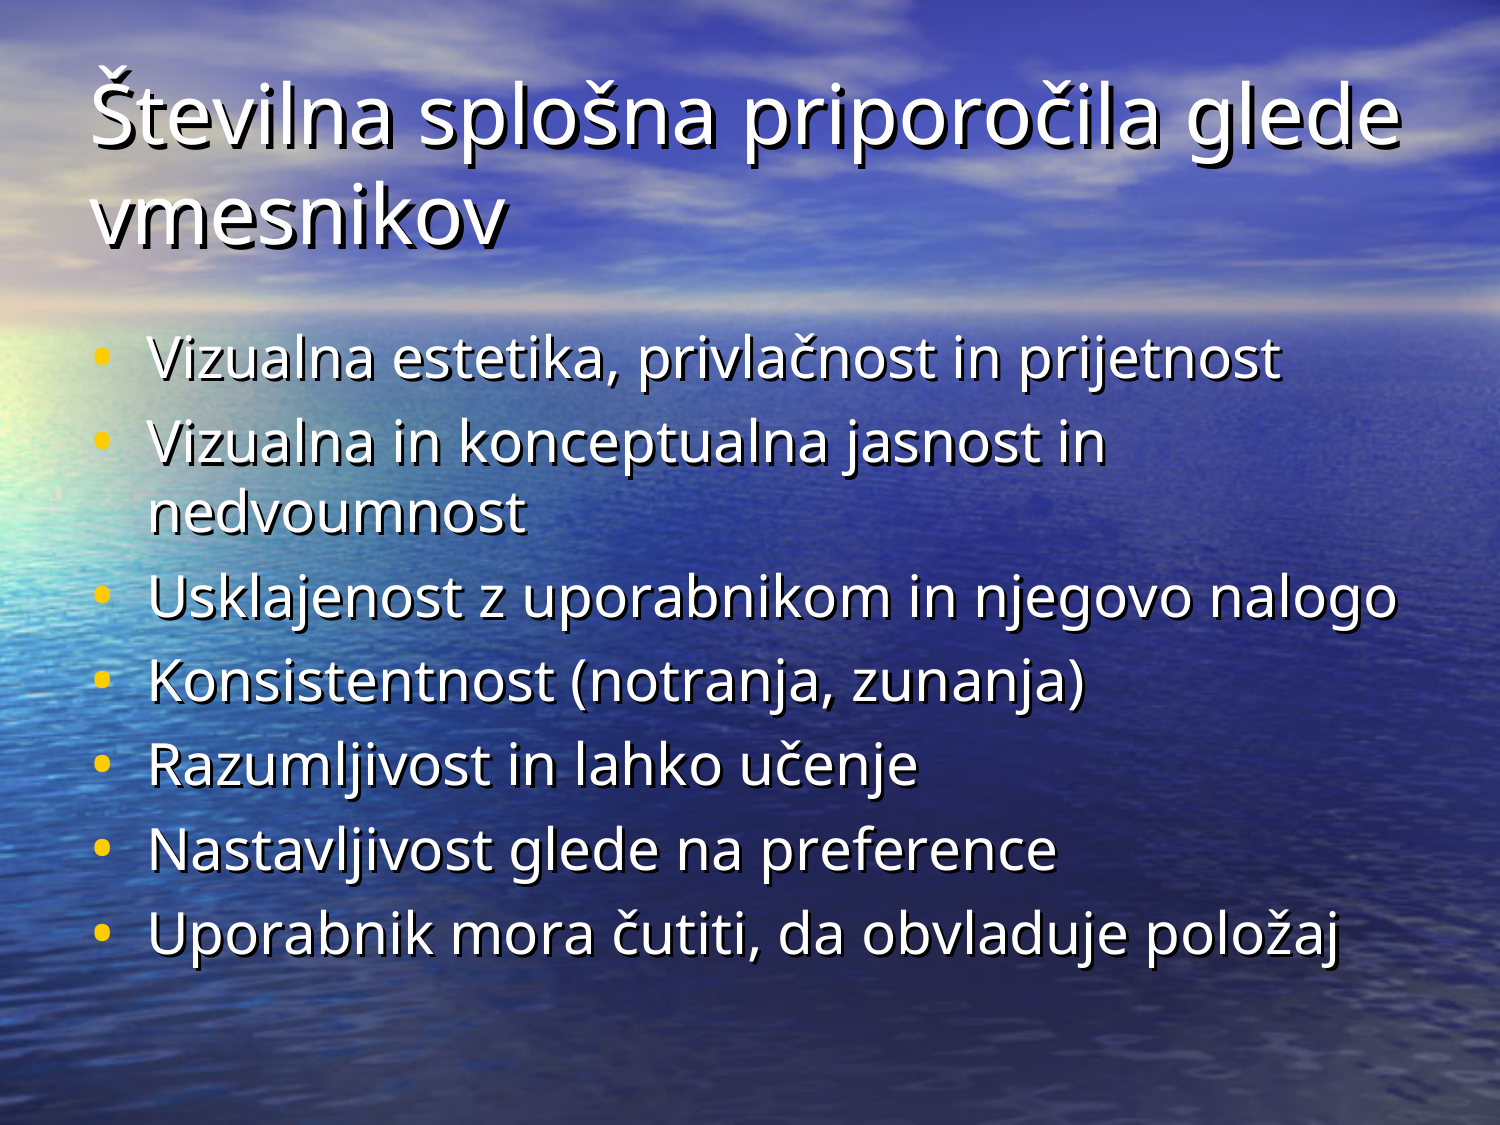

# Številna splošna priporočila glede vmesnikov
Vizualna estetika, privlačnost in prijetnost
Vizualna in konceptualna jasnost in nedvoumnost
Usklajenost z uporabnikom in njegovo nalogo
Konsistentnost (notranja, zunanja)
Razumljivost in lahko učenje
Nastavljivost glede na preference
Uporabnik mora čutiti, da obvladuje položaj